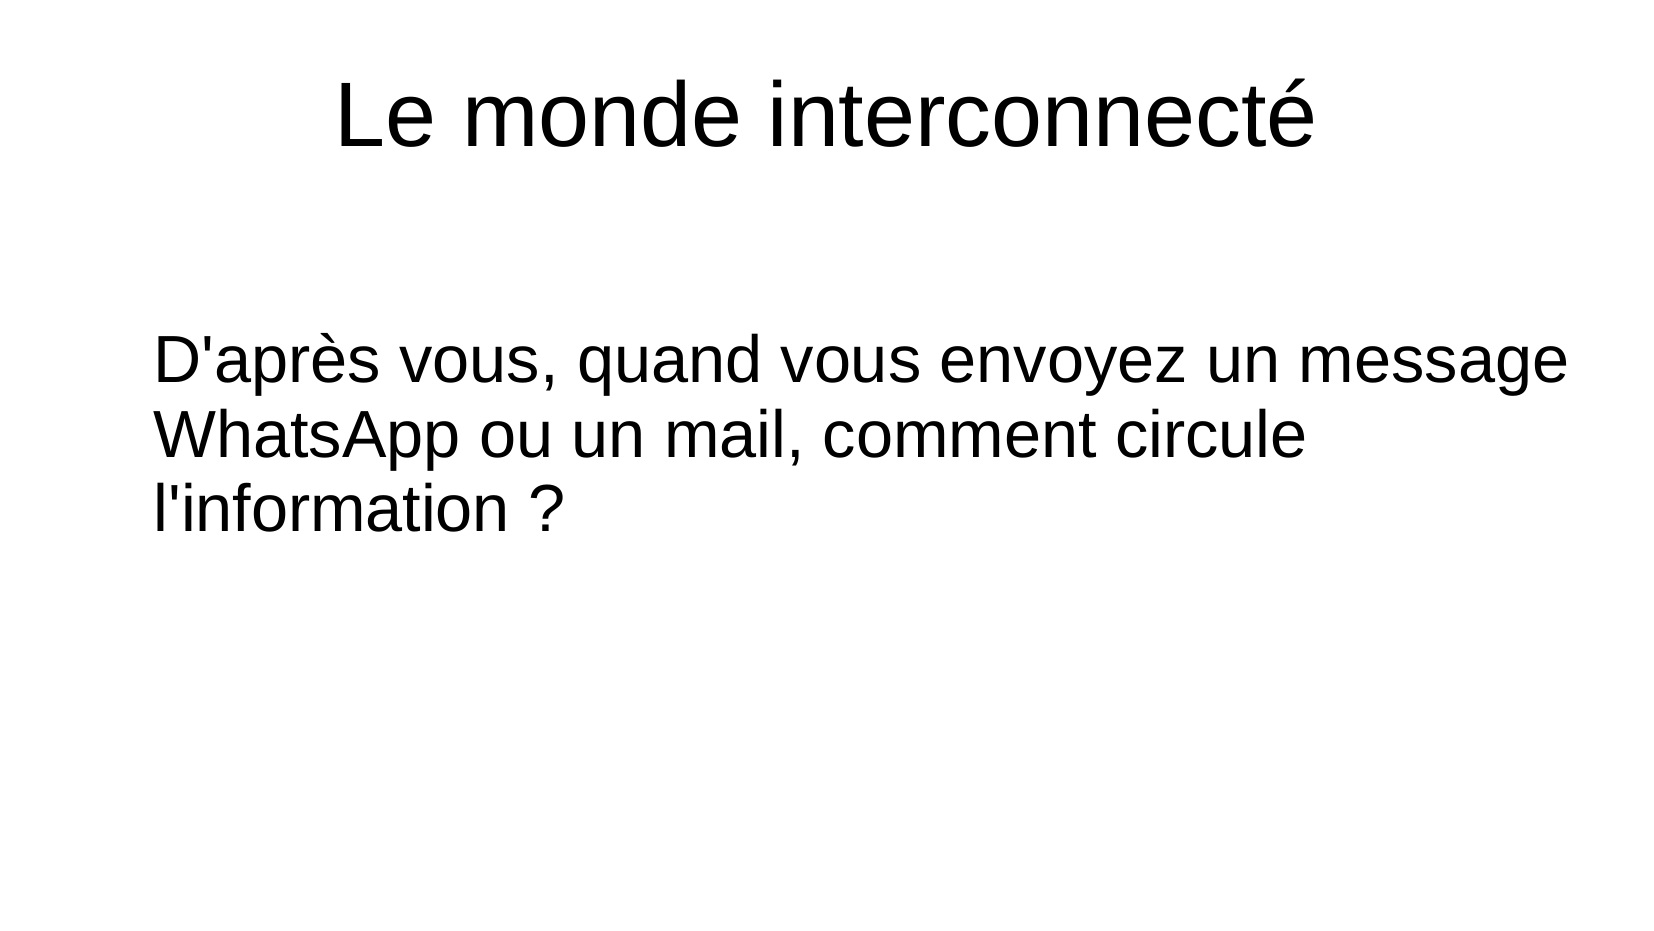

# Le monde interconnecté
D'après vous, quand vous envoyez un message WhatsApp ou un mail, comment circule l'information ?